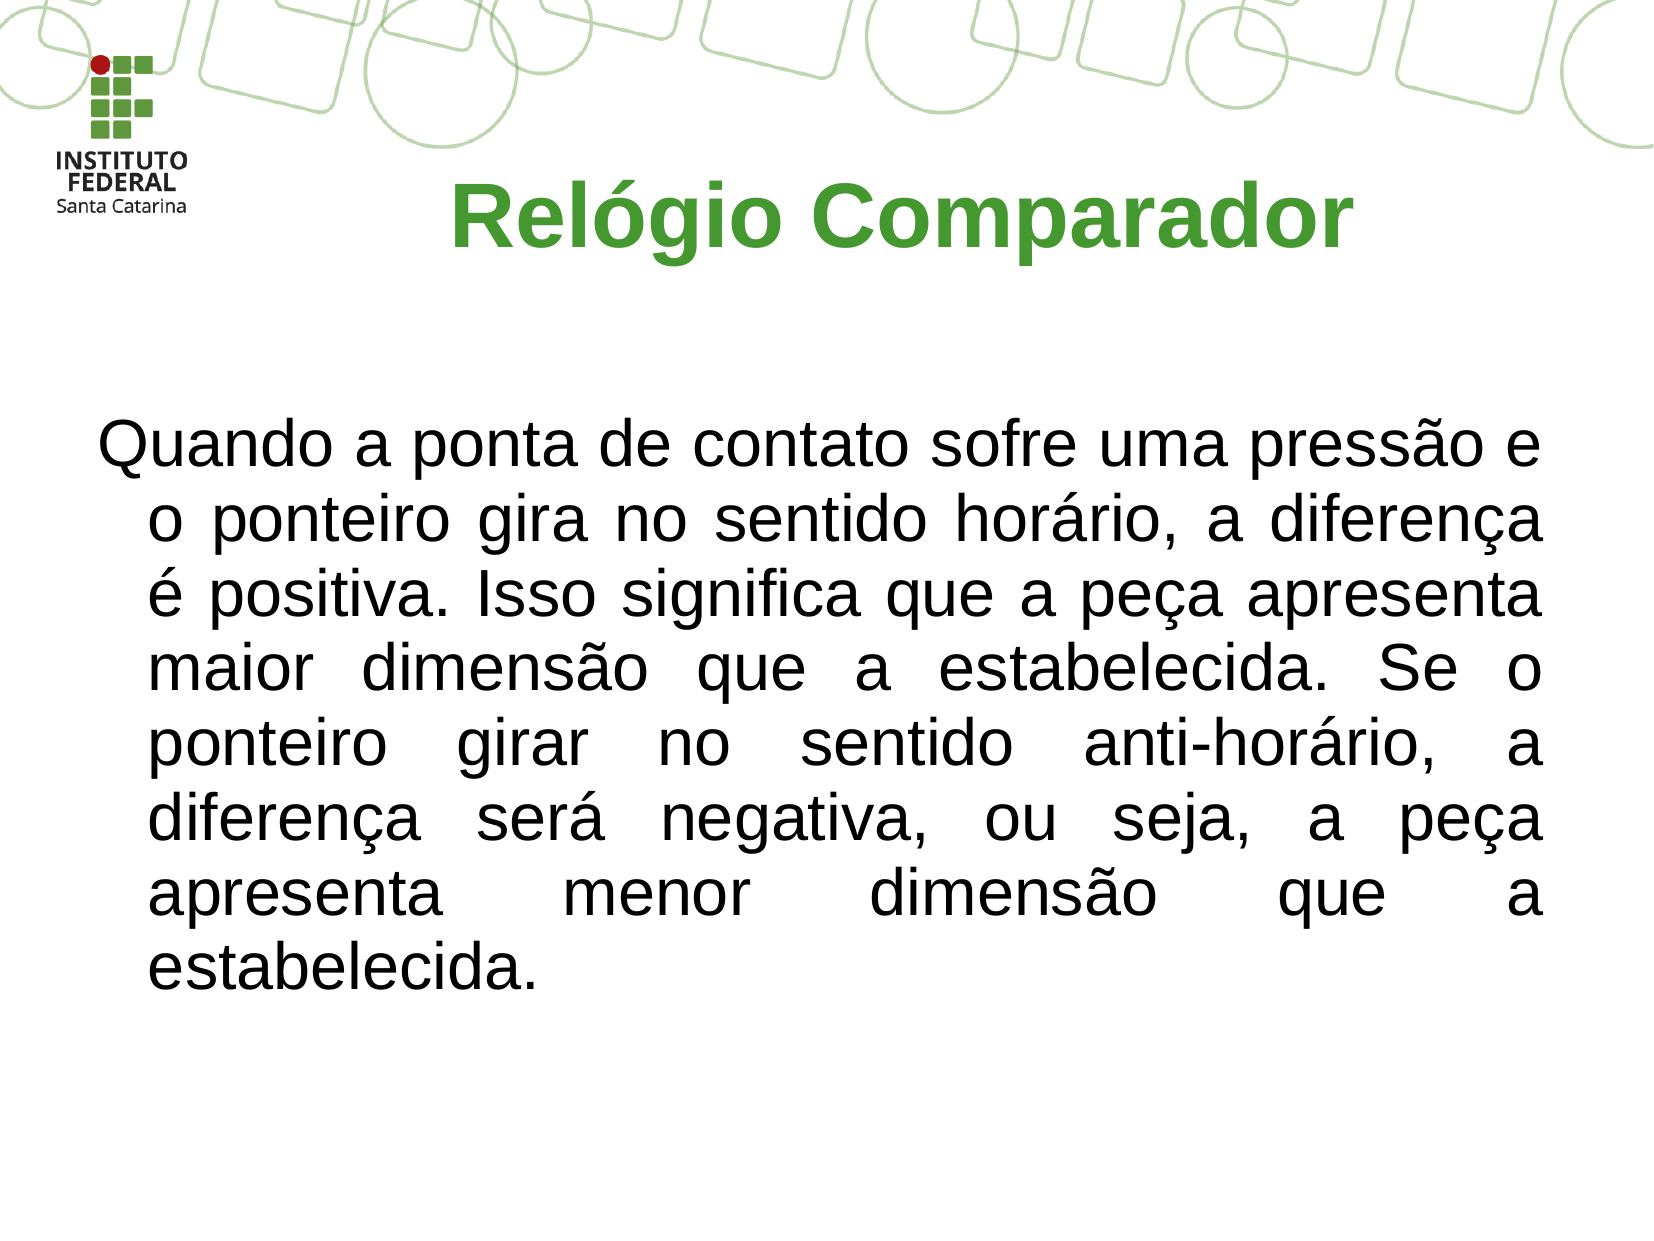

# Relógio Comparador
Quando a ponta de contato sofre uma pressão e o ponteiro gira no sentido horário, a diferença é positiva. Isso significa que a peça apresenta maior dimensão que a estabelecida. Se o ponteiro girar no sentido anti-horário, a diferença será negativa, ou seja, a peça apresenta menor dimensão que a estabelecida.